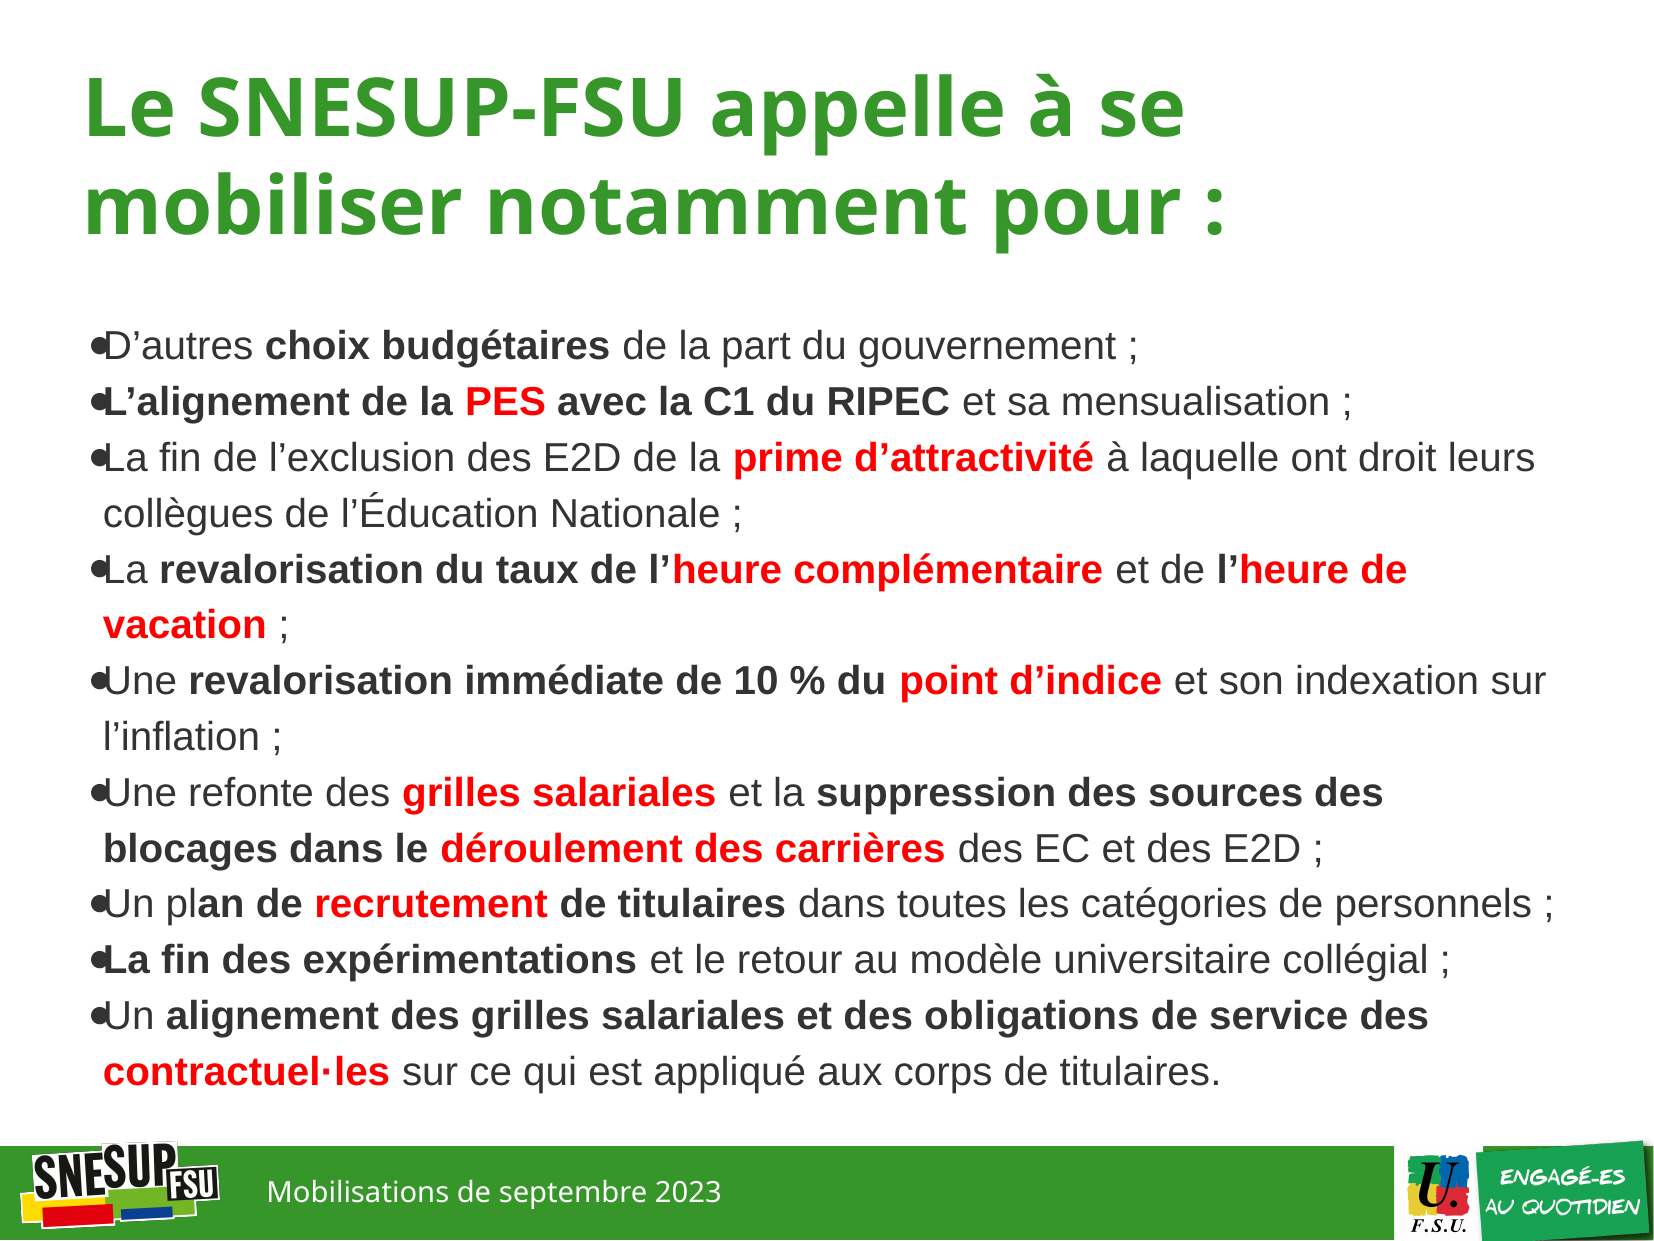

# Le SNESUP-FSU appelle à se mobiliser notamment pour :
D’autres choix budgétaires de la part du gouvernement ;
L’alignement de la PES avec la C1 du RIPEC et sa mensualisation ;
La fin de l’exclusion des E2D de la prime d’attractivité à laquelle ont droit leurs collègues de l’Éducation Nationale ;
La revalorisation du taux de l’heure complémentaire et de l’heure de vacation ;
Une revalorisation immédiate de 10 % du point d’indice et son indexation sur l’inflation ;
Une refonte des grilles salariales et la suppression des sources des blocages dans le déroulement des carrières des EC et des E2D ;
Un plan de recrutement de titulaires dans toutes les catégories de personnels ;
La fin des expérimentations et le retour au modèle universitaire collégial ;
Un alignement des grilles salariales et des obligations de service des contractuel·les sur ce qui est appliqué aux corps de titulaires.